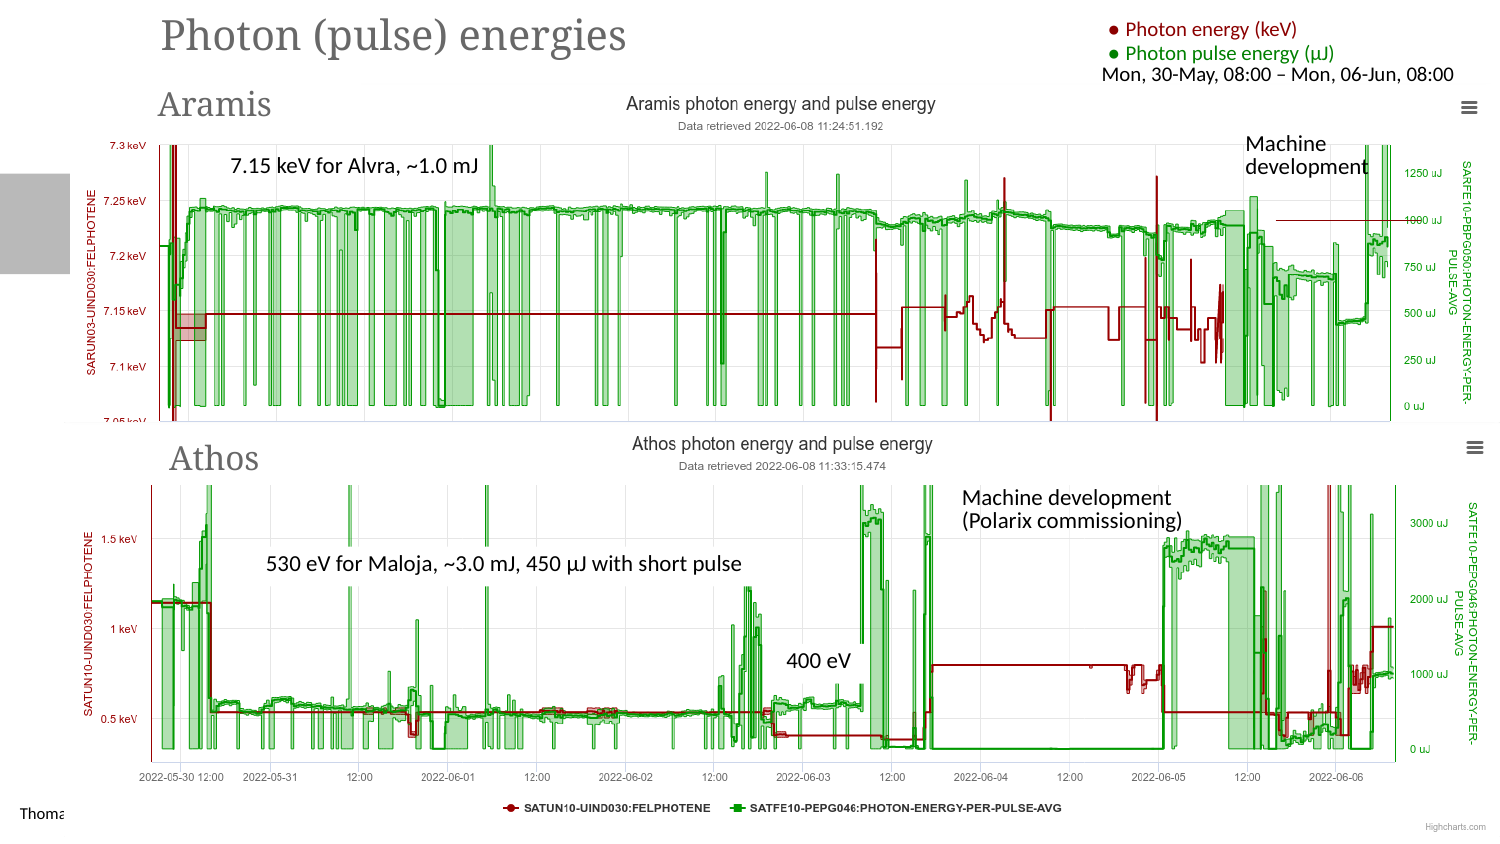

# Photon (pulse) energies
 ● Photon energy (keV)
 ● Photon pulse energy (µJ)
Mon, 30-May, 08:00 – Mon, 06-Jun, 08:00
Aramis
Machine
development
7.15 keV for Alvra, ~1.0 mJ
Athos
Machine development
(Polarix commissioning)
530 eV for Maloja, ~3.0 mJ, 450 µJ with short pulse
400 eV